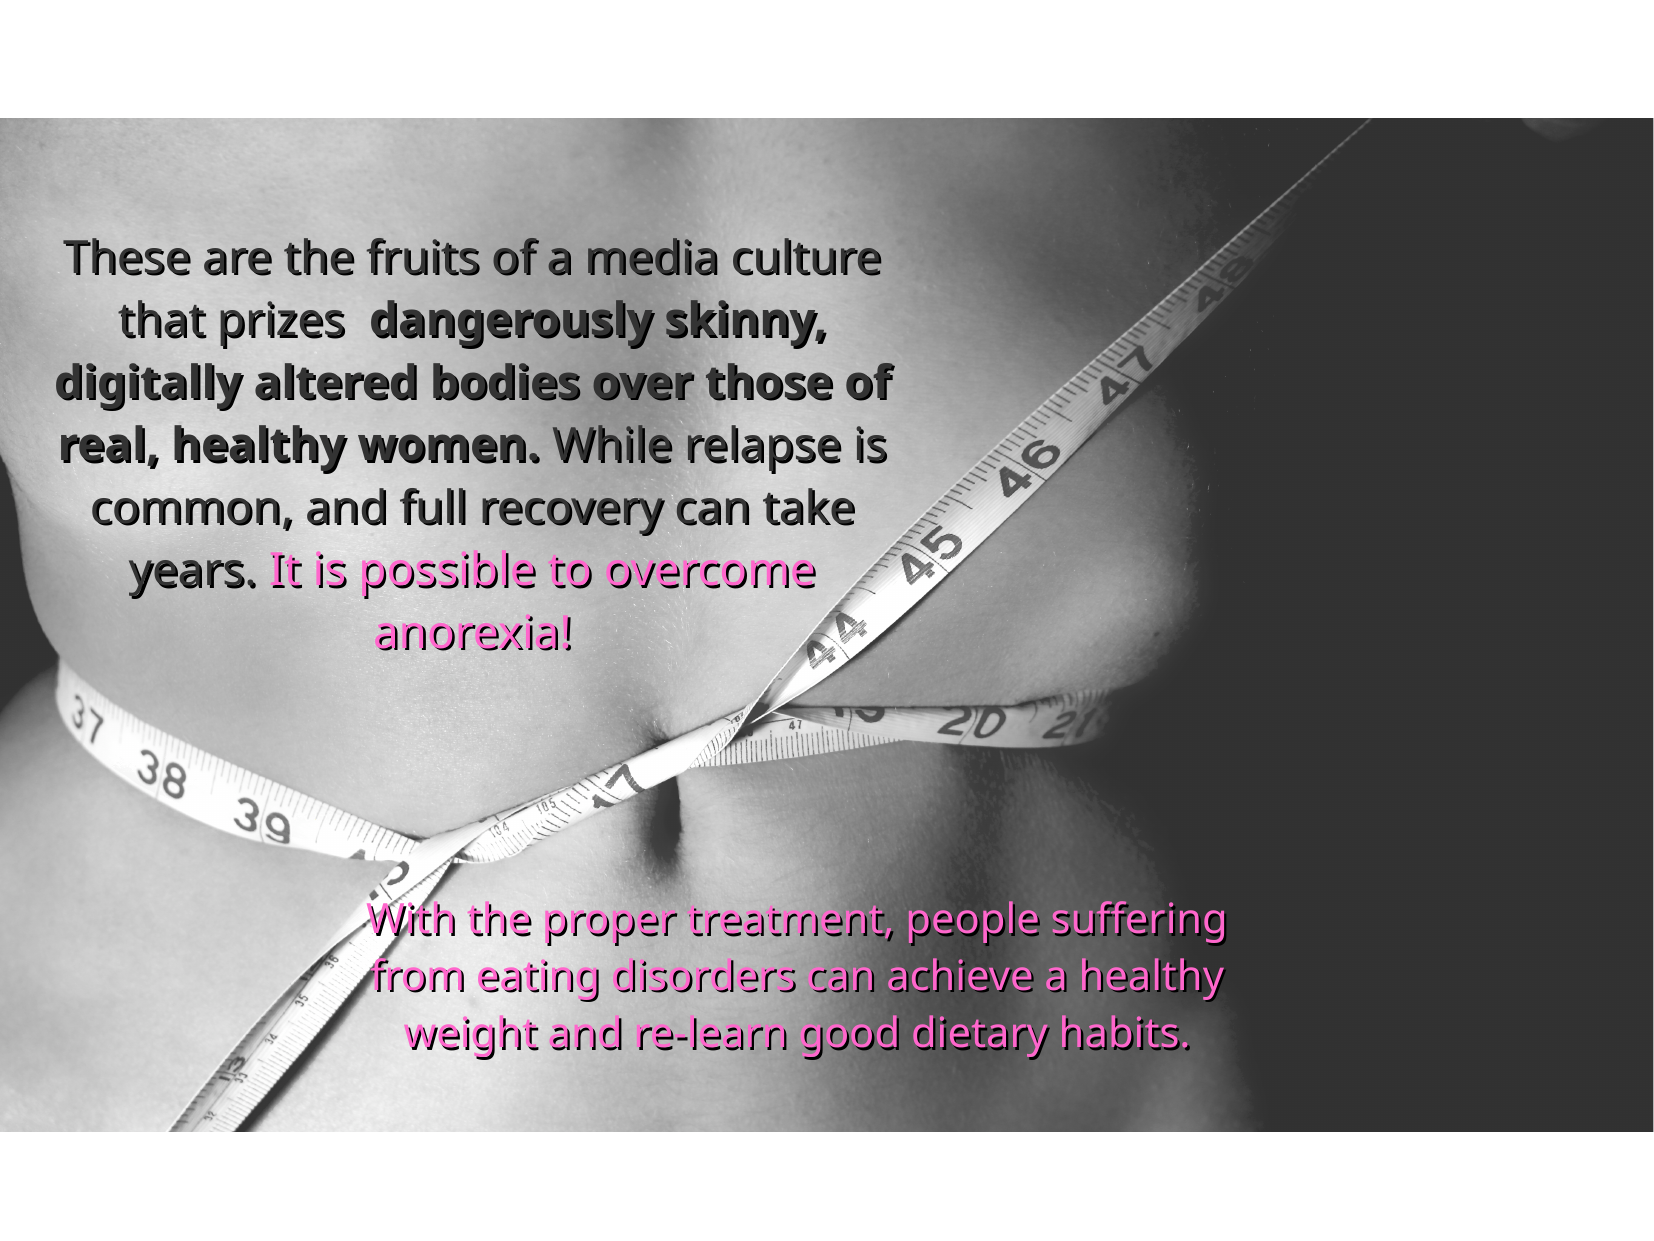

These are the fruits of a media culture that prizes  dangerously skinny, digitally altered bodies over those of real, healthy women. While relapse is common, and full recovery can take years. It is possible to overcome anorexia!
With the proper treatment, people suffering from eating disorders can achieve a healthy
weight and re-learn good dietary habits.